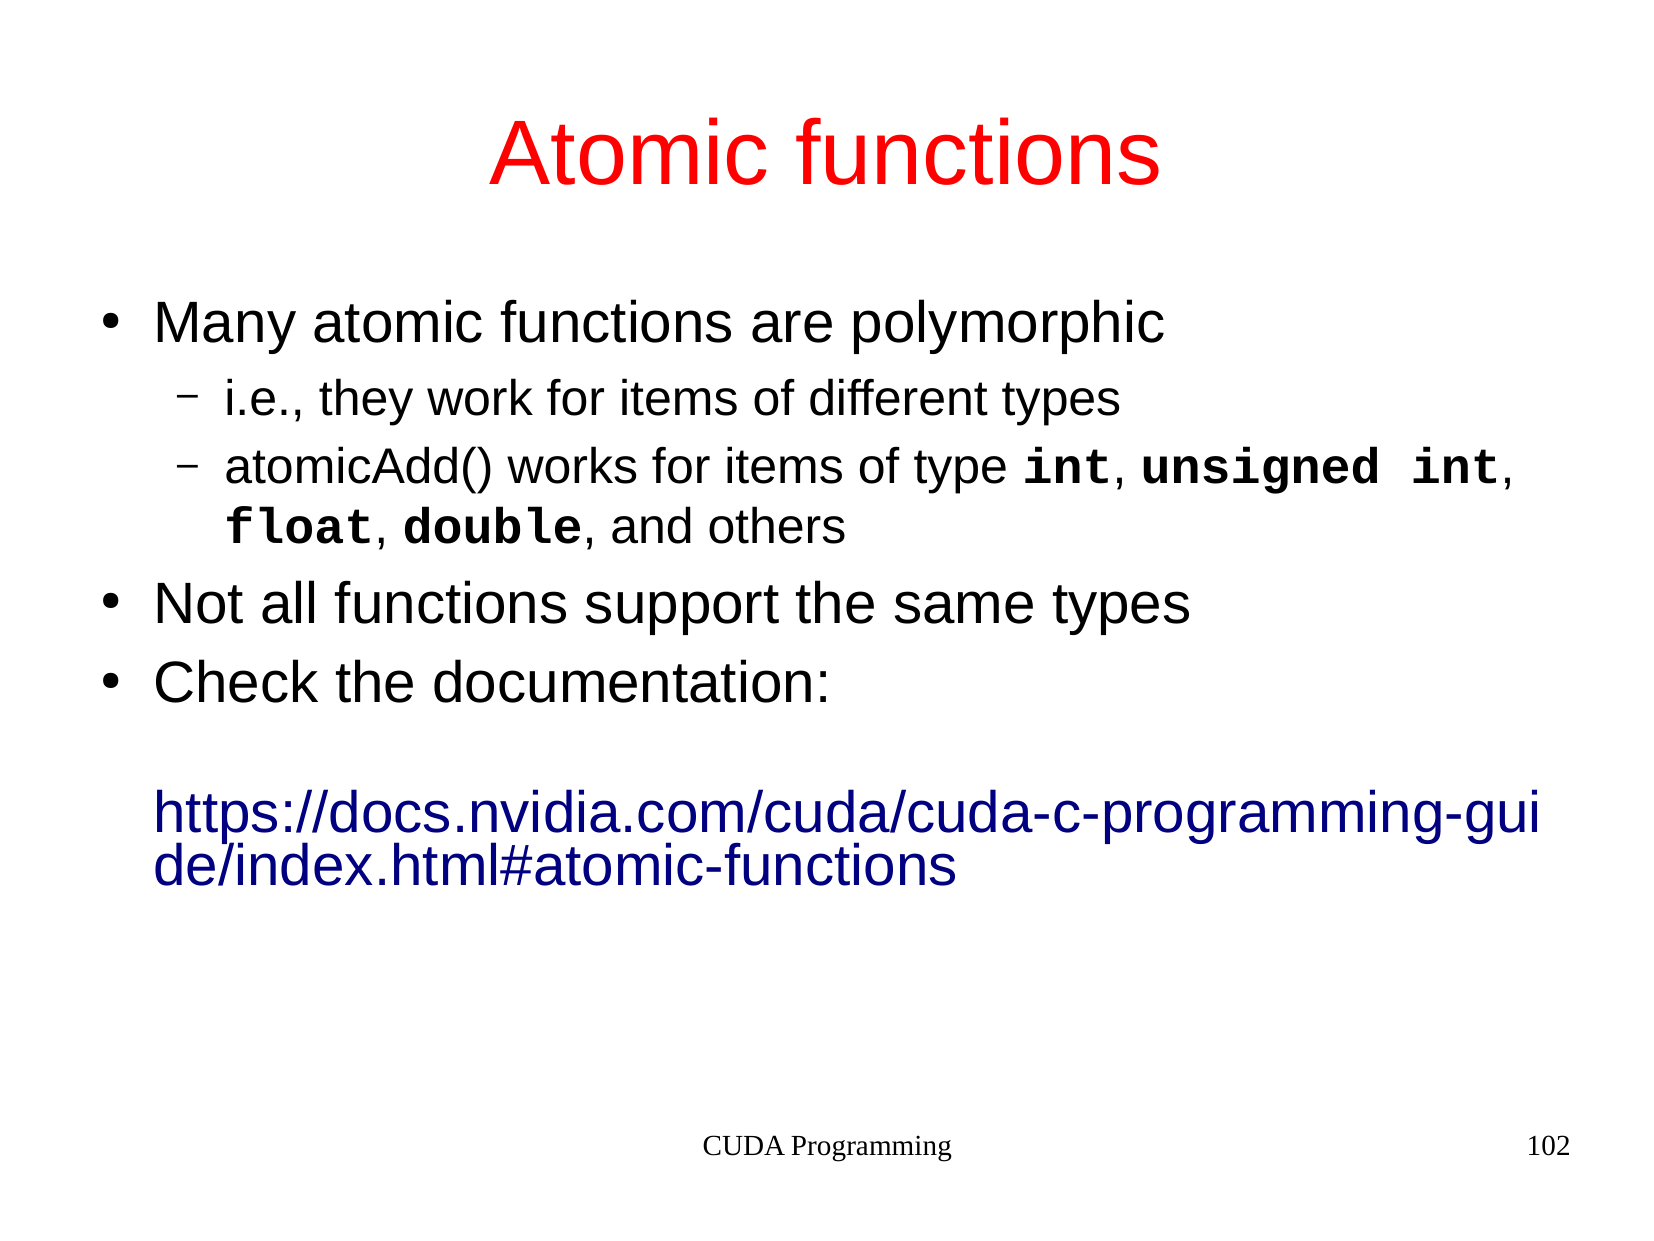

# Atomic functions
Many atomic functions are polymorphic
i.e., they work for items of different types
atomicAdd() works for items of type int, unsigned int, float, double, and others
Not all functions support the same types
Check the documentation:
https://docs.nvidia.com/cuda/cuda-c-programming-guide/index.html#atomic-functions
CUDA Programming
102